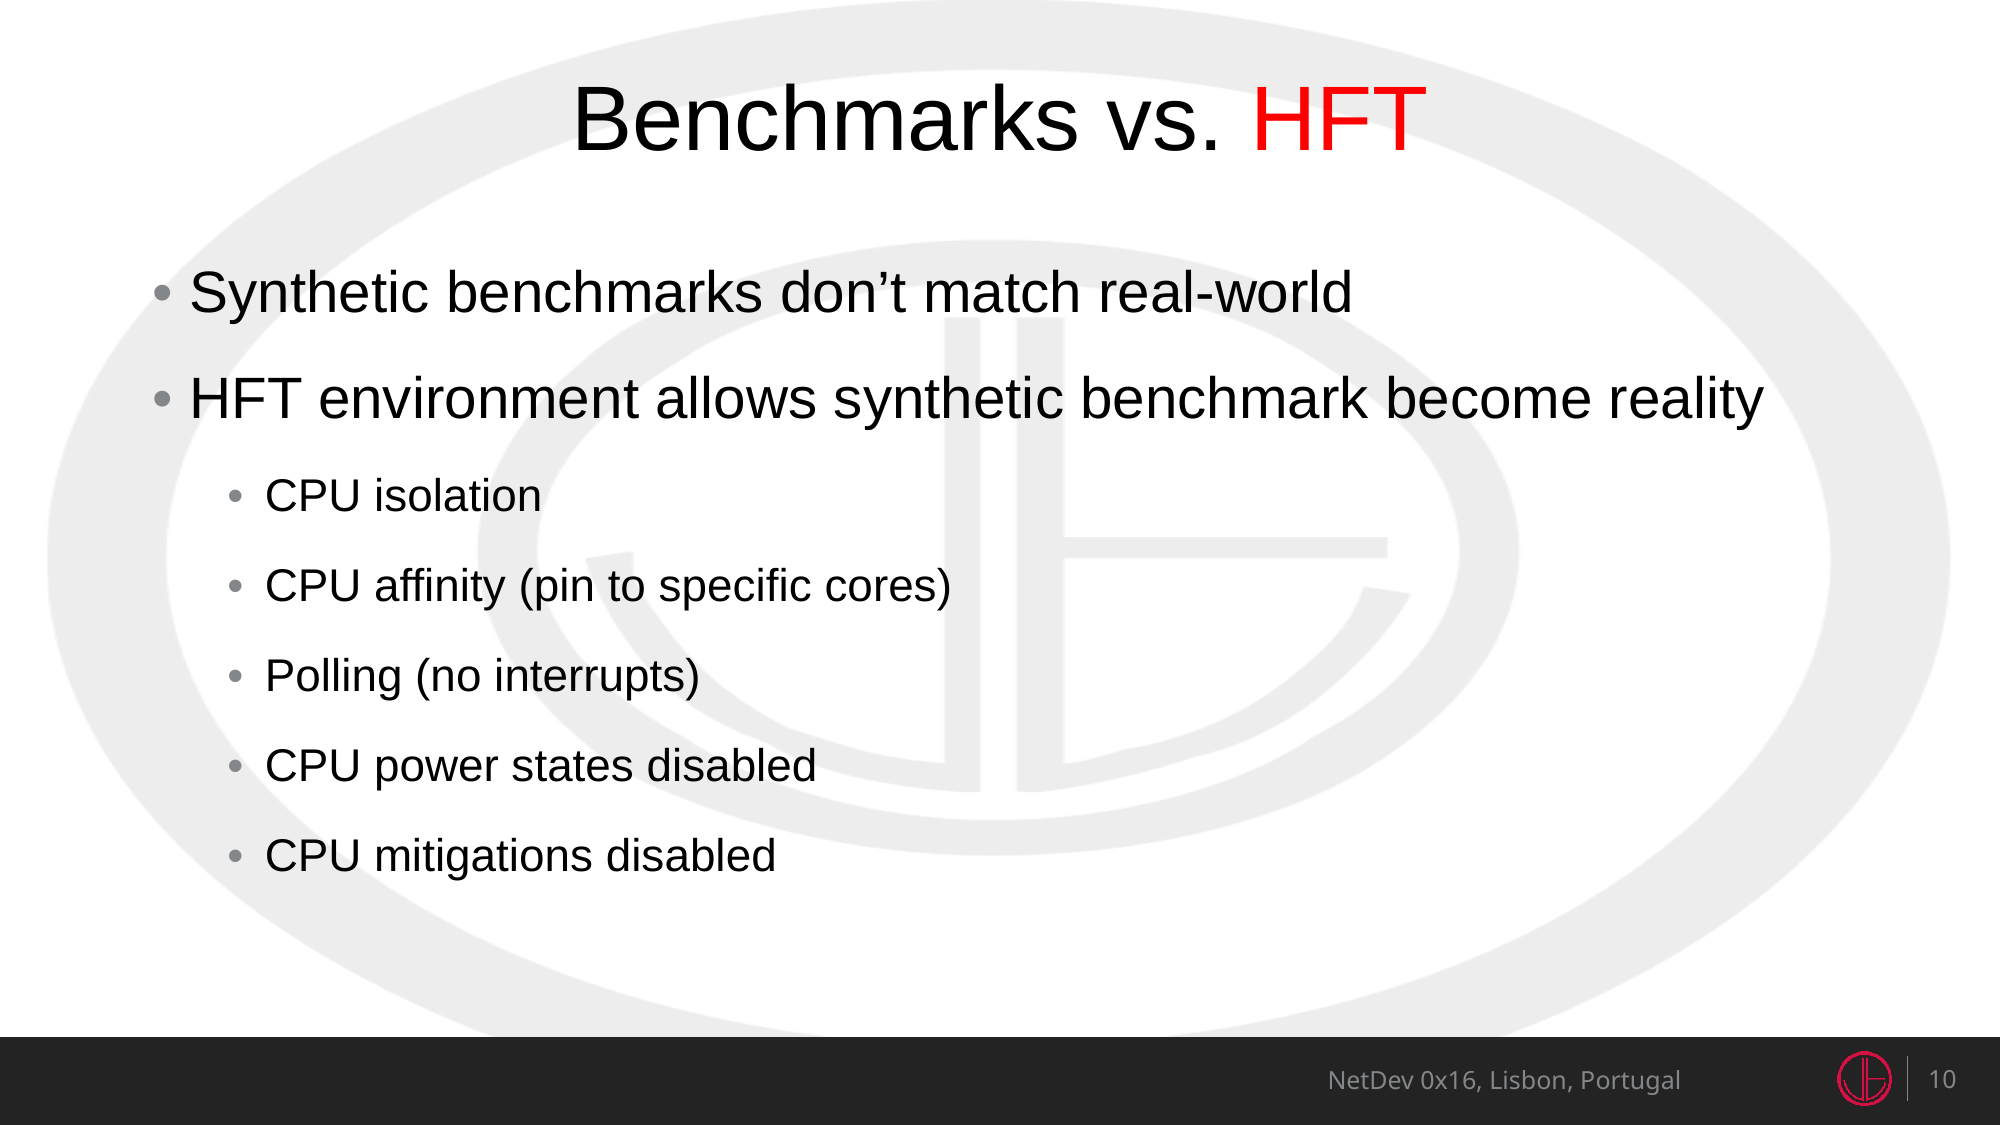

# Benchmarks vs. HFT
Synthetic benchmarks don’t match real-world
HFT environment allows synthetic benchmark become reality
CPU isolation
CPU affinity (pin to specific cores)
Polling (no interrupts)
CPU power states disabled
CPU mitigations disabled
NetDev 0x16, Lisbon, Portugal